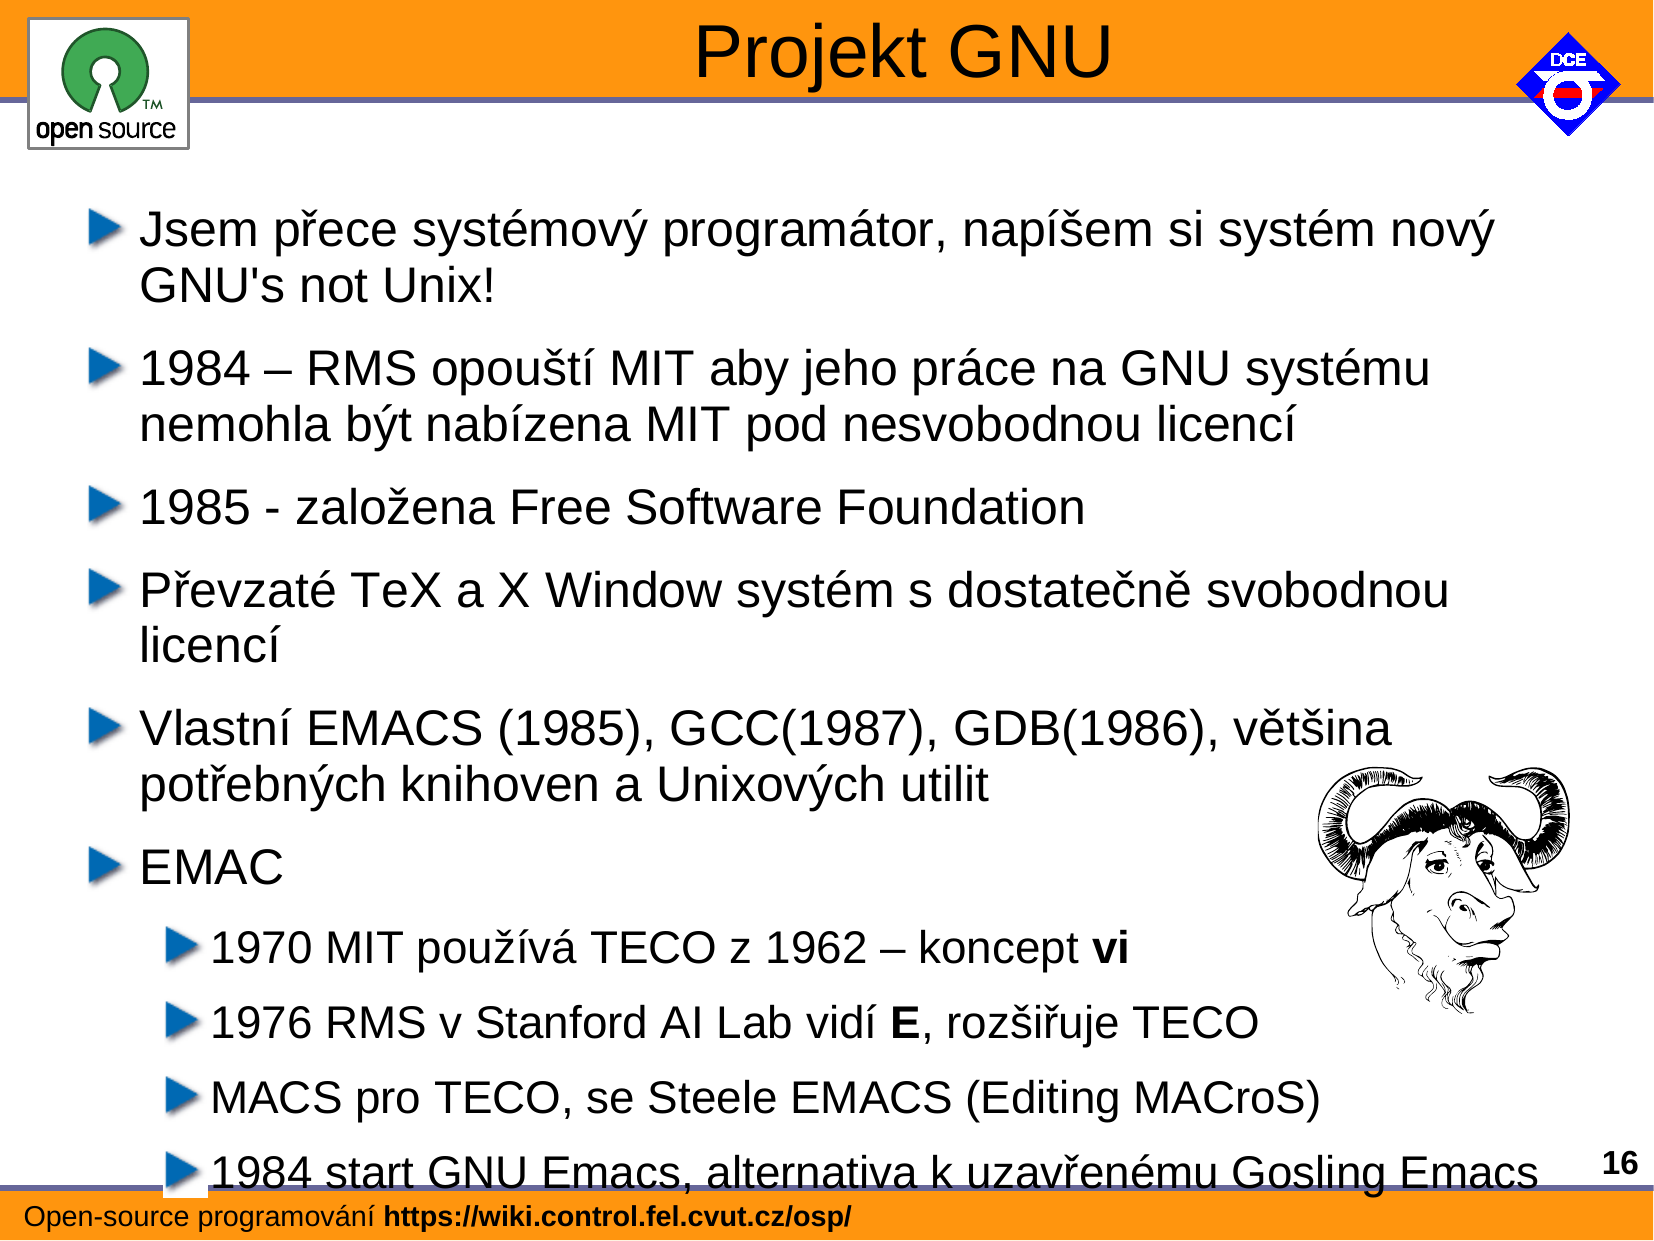

# Projekt GNU
Jsem přece systémový programátor, napíšem si systém nový GNU's not Unix!
1984 – RMS opouští MIT aby jeho práce na GNU systému nemohla být nabízena MIT pod nesvobodnou licencí
1985 - založena Free Software Foundation
Převzaté TeX a X Window systém s dostatečně svobodnou licencí
Vlastní EMACS (1985), GCC(1987), GDB(1986), většina potřebných knihoven a Unixových utilit
EMAC
1970 MIT používá TECO z 1962 – koncept vi
1976 RMS v Stanford AI Lab vidí E, rozšiřuje TECO
MACS pro TECO, se Steele EMACS (Editing MACroS)
1984 start GNU Emacs, alternativa k uzavřenému Gosling Emacs